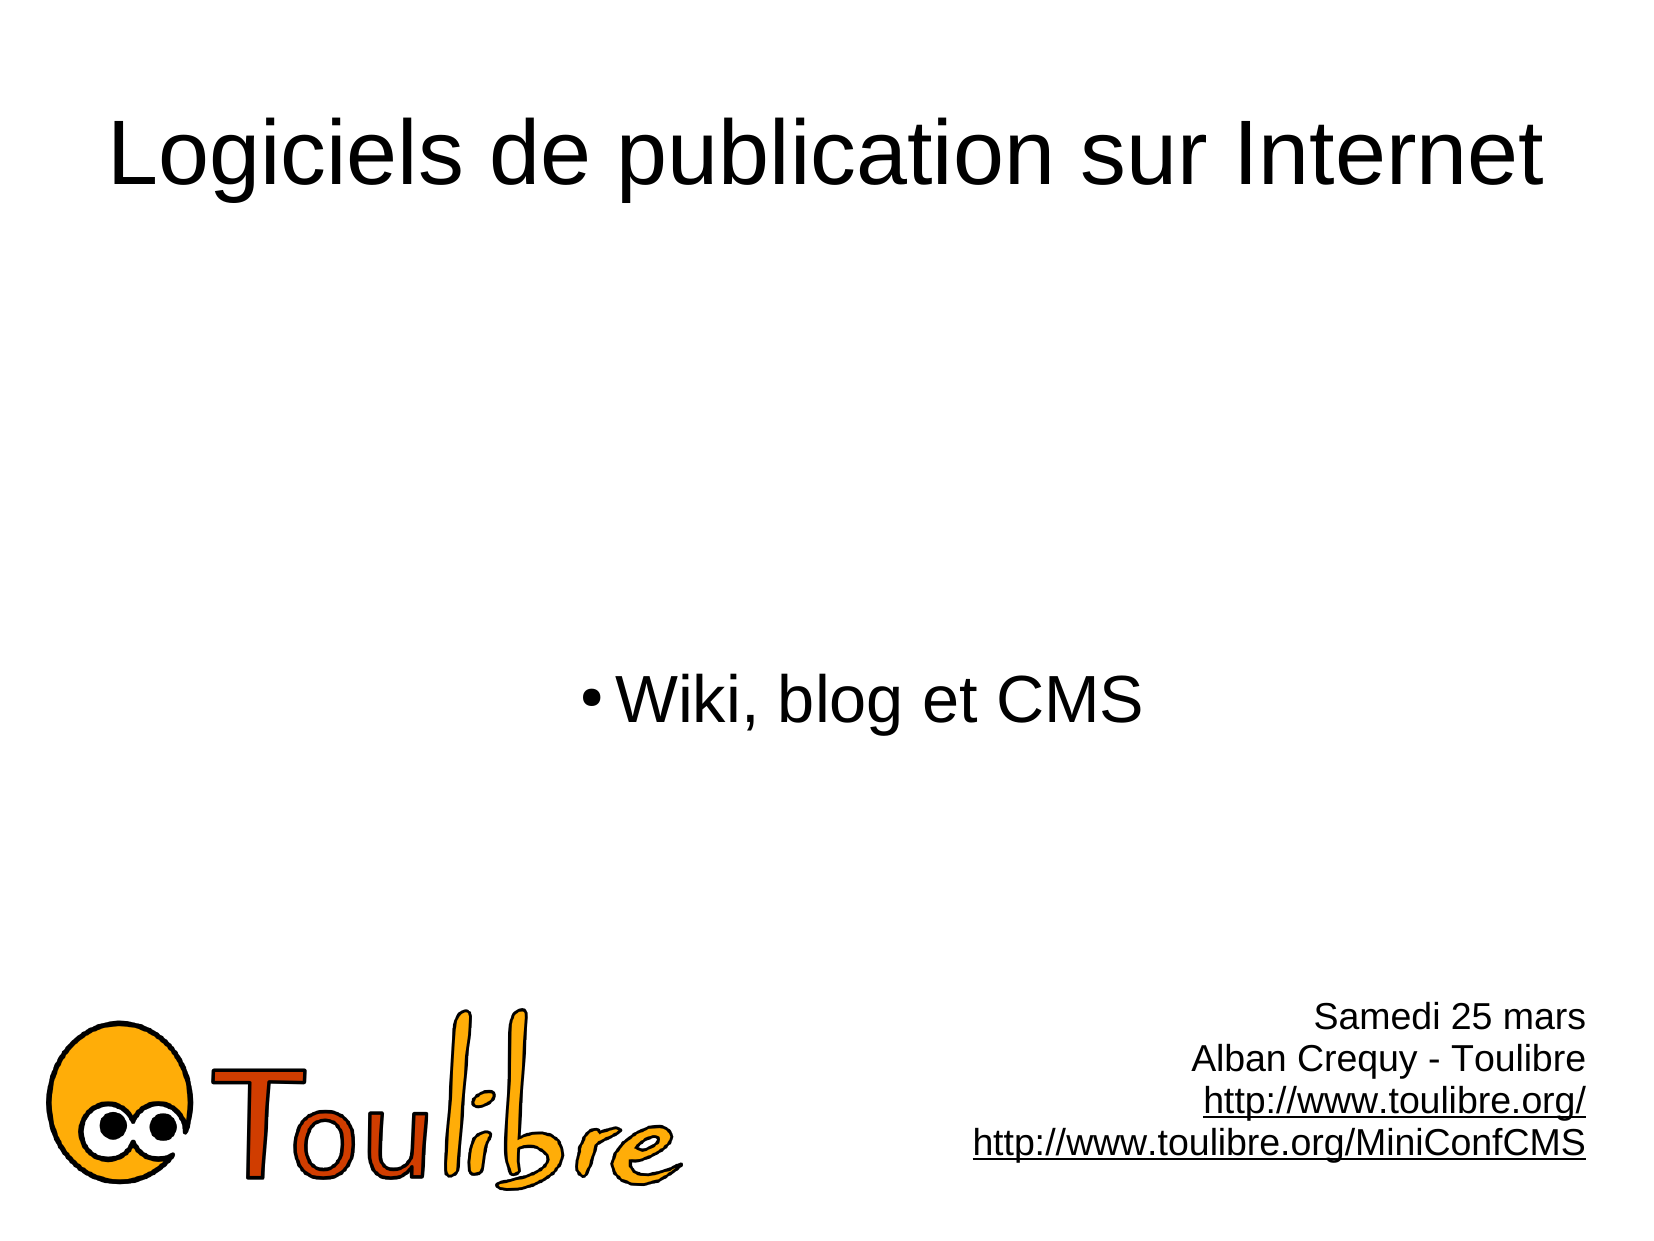

# Logiciels de publication sur Internet
Wiki, blog et CMS
Samedi 25 mars
Alban Crequy - Toulibre
http://www.toulibre.org/
http://www.toulibre.org/MiniConfCMS